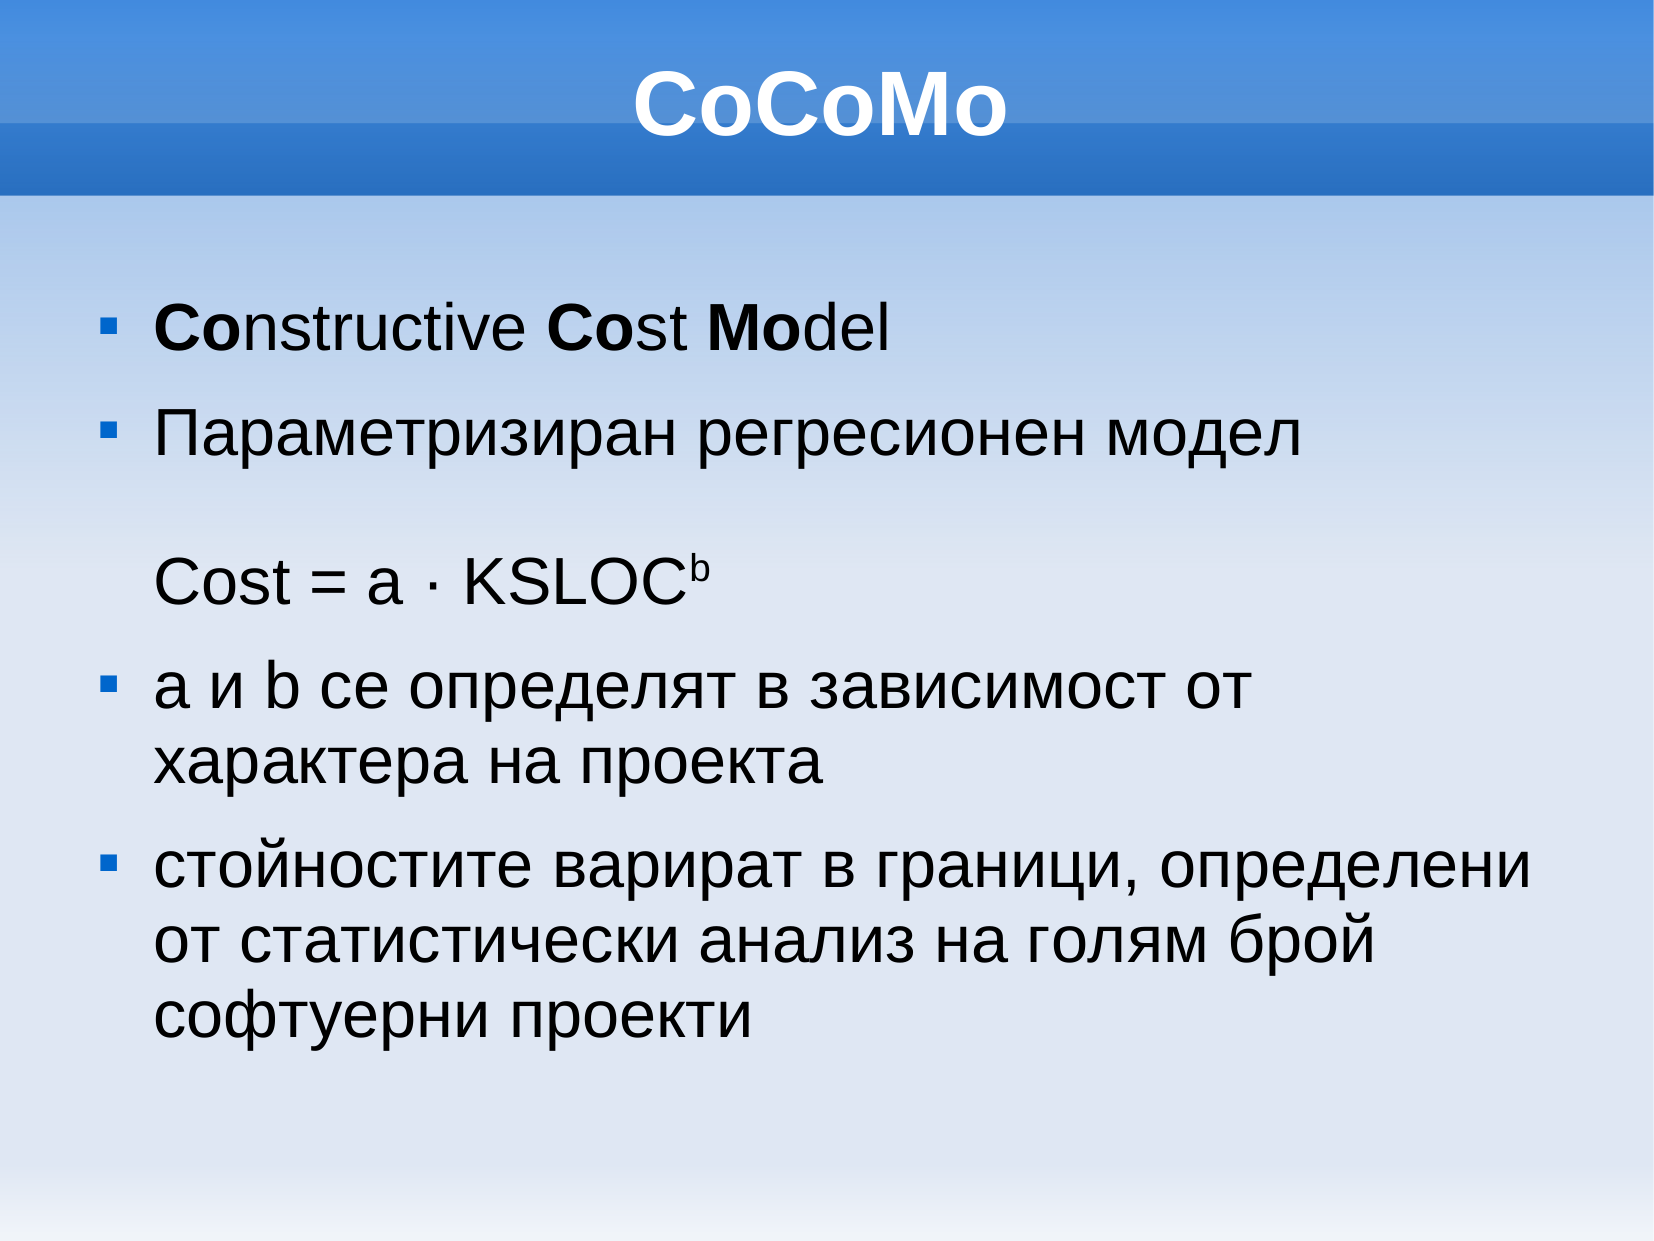

# CoCoMo
Constructive Cost Model
Параметризиран регресионен модел
Cost = a · KSLOCb
a и b се определят в зависимост от характера на проекта
стойностите варират в граници, определени от статистически анализ на голям брой софтуерни проекти